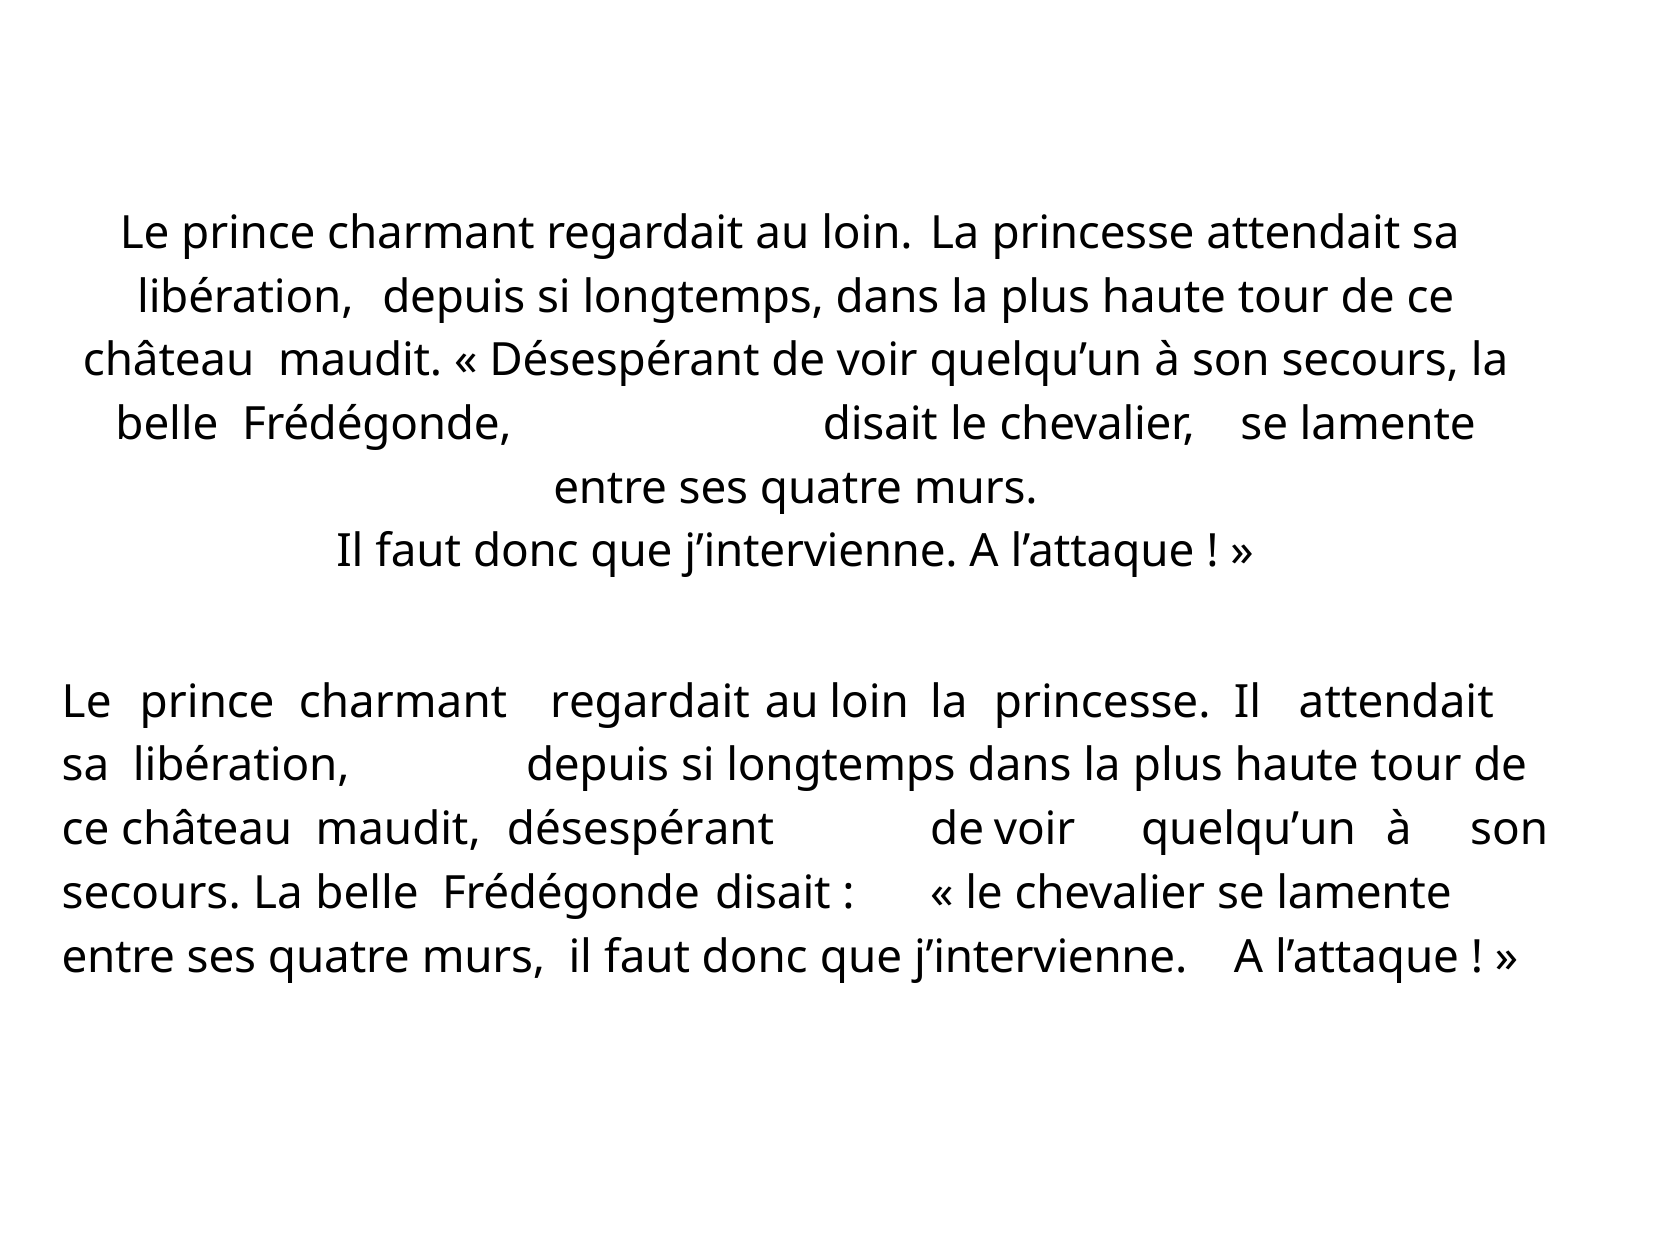

Le prince charmant regardait au loin.	La princesse attendait sa libération,	depuis si longtemps, dans la plus haute tour de ce château maudit. « Désespérant de voir quelqu’un à son secours, la belle Frédégonde,	disait le chevalier,	se lamente entre ses quatre murs.
Il faut donc que j’intervienne. A l’attaque ! »
Le	prince	charmant		regardait	 au	loin	la		princesse.	Il	attendait	sa libération,		depuis si longtemps dans la plus haute tour de ce château maudit,	désespérant		de	voir	quelqu’un	à	son	secours.	La	belle Frédégonde disait :	« le chevalier se lamente entre ses quatre murs, il faut donc que j’intervienne.	A l’attaque ! »